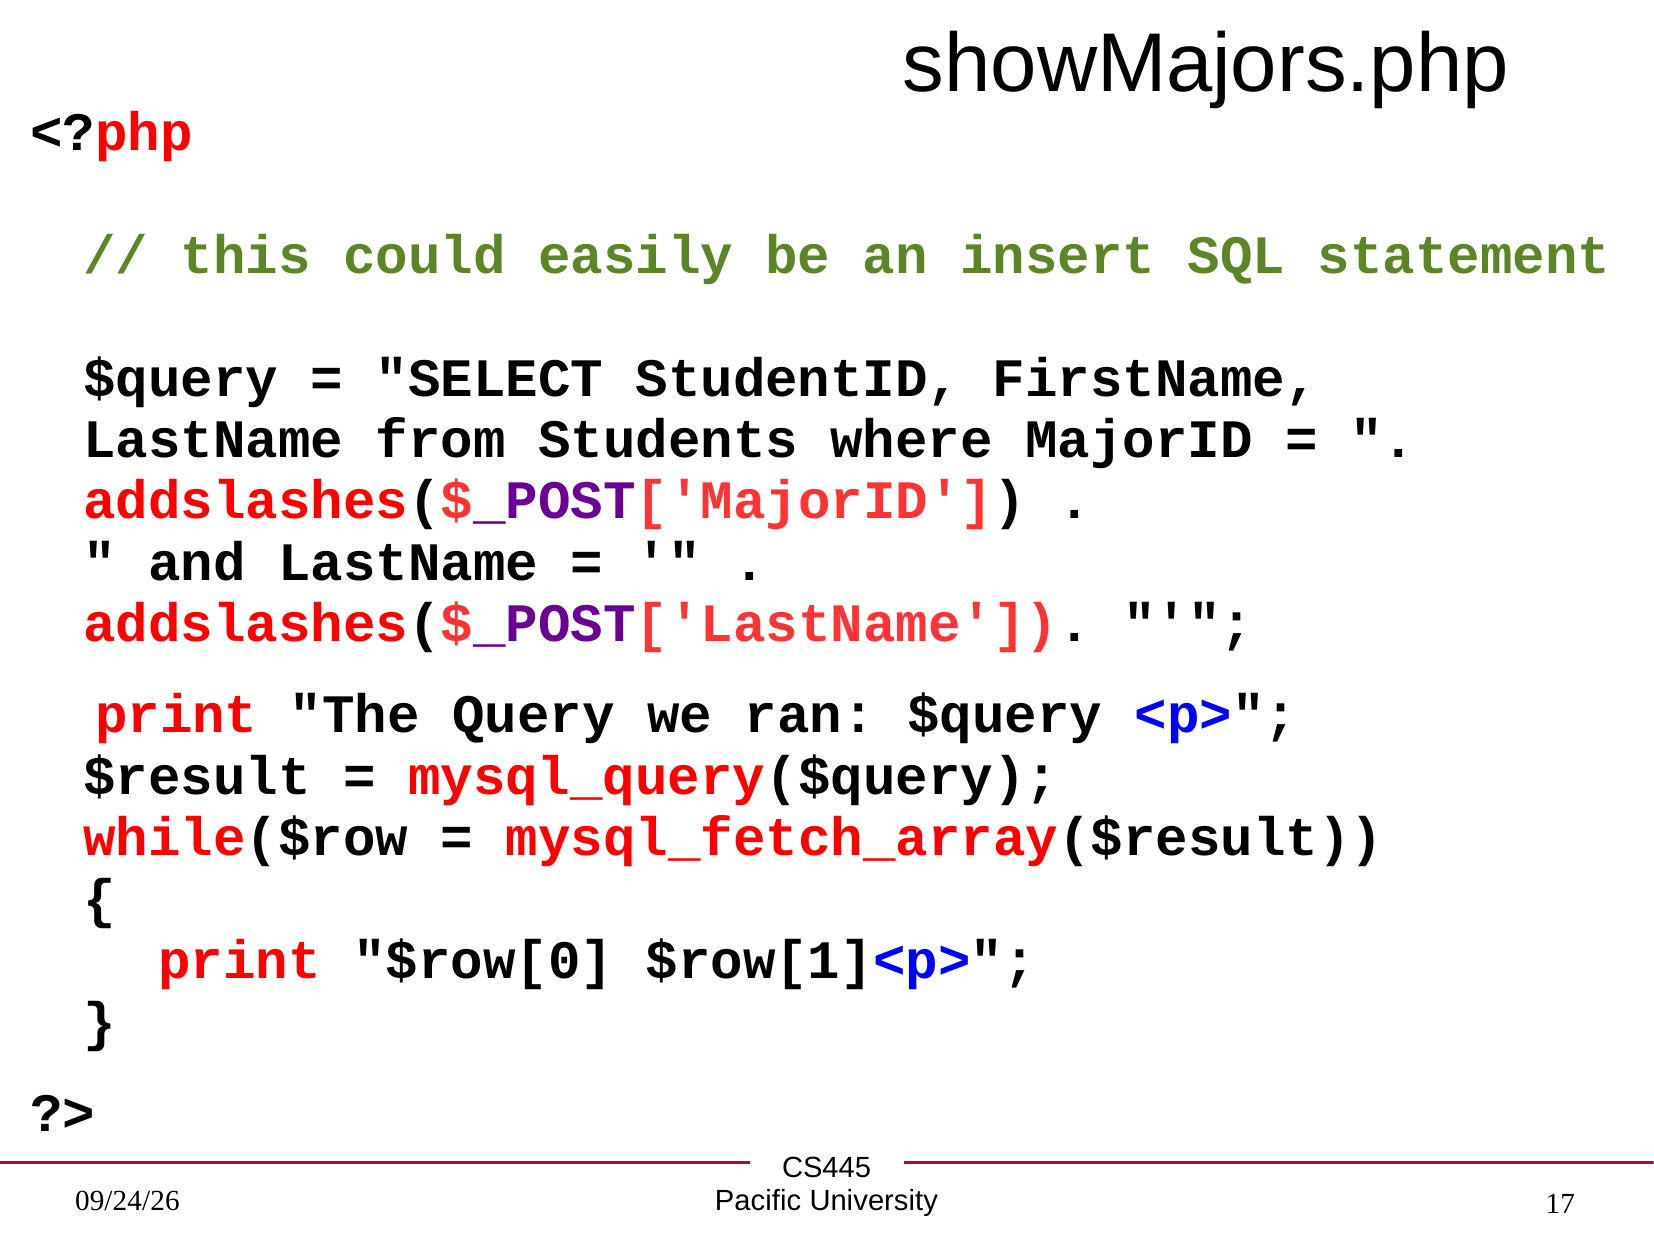

# showMajors.php
<?php
// this could easily be an insert SQL statement
$query = "SELECT StudentID, FirstName,
LastName from Students where MajorID = ". addslashes($_POST['MajorID']) .
" and LastName = '" . addslashes($_POST['LastName']). "'";
 print "The Query we ran: $query <p>";
$result = mysql_query($query);
while($row = mysql_fetch_array($result))
{
	print "$row[0] $row[1]<p>";
}
?>